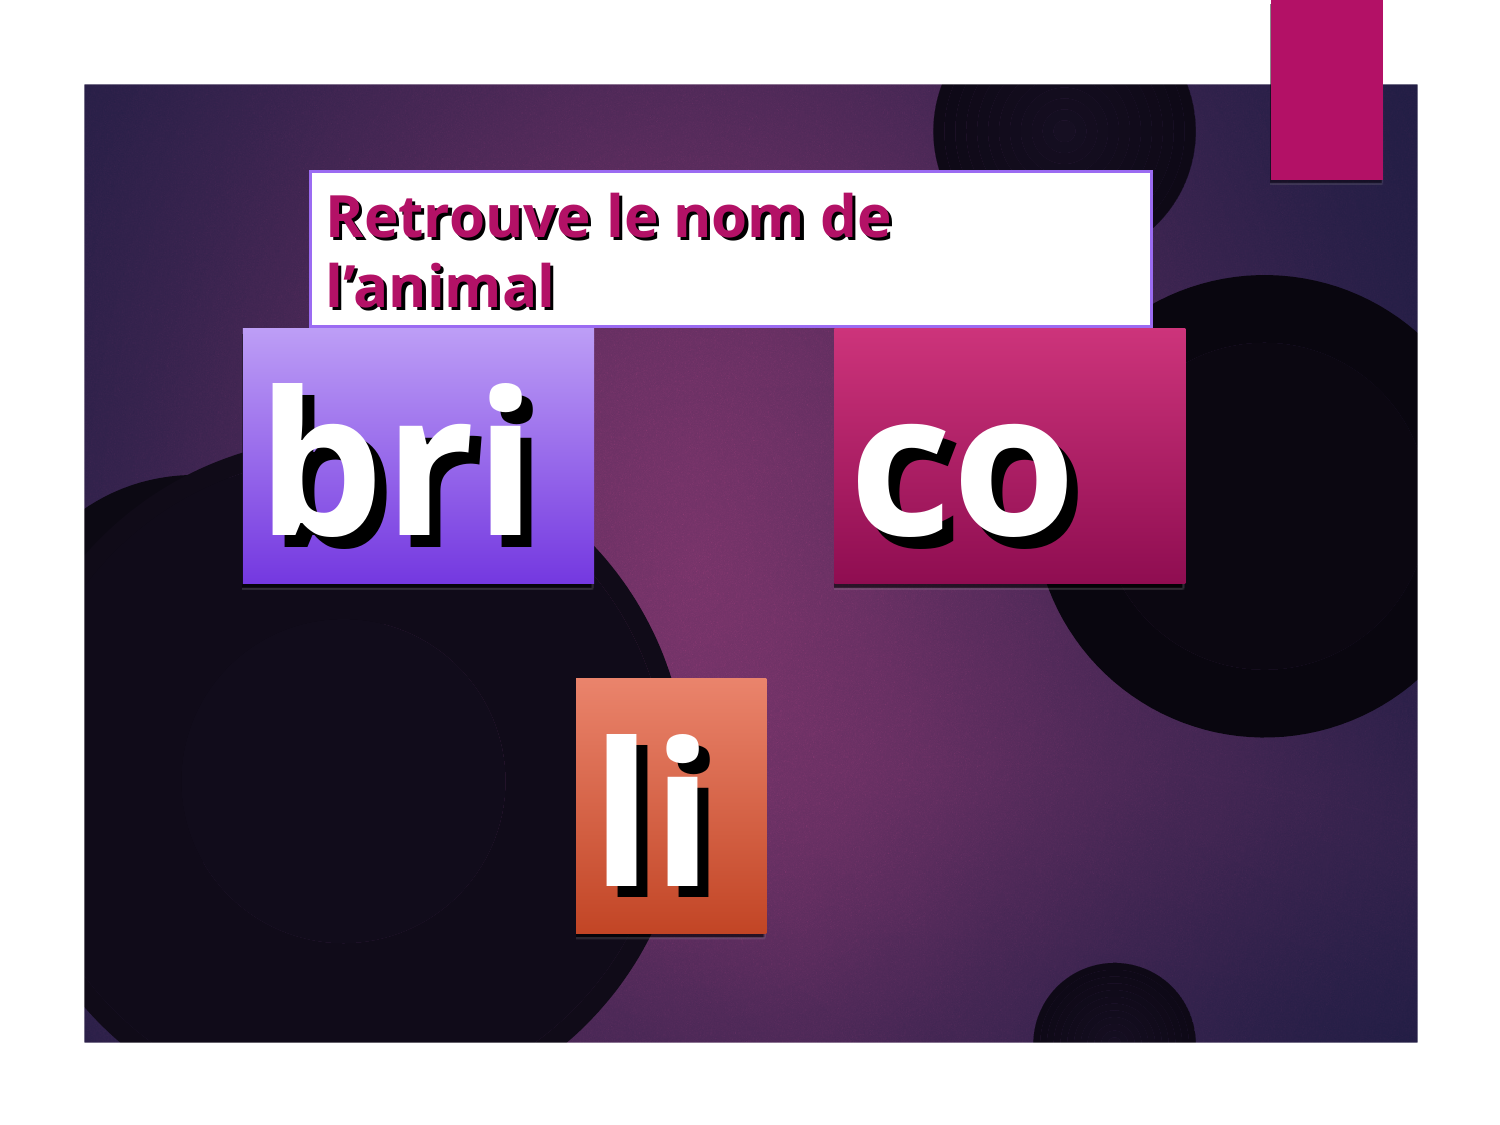

Retrouve le nom de l’animal
bri
co
li